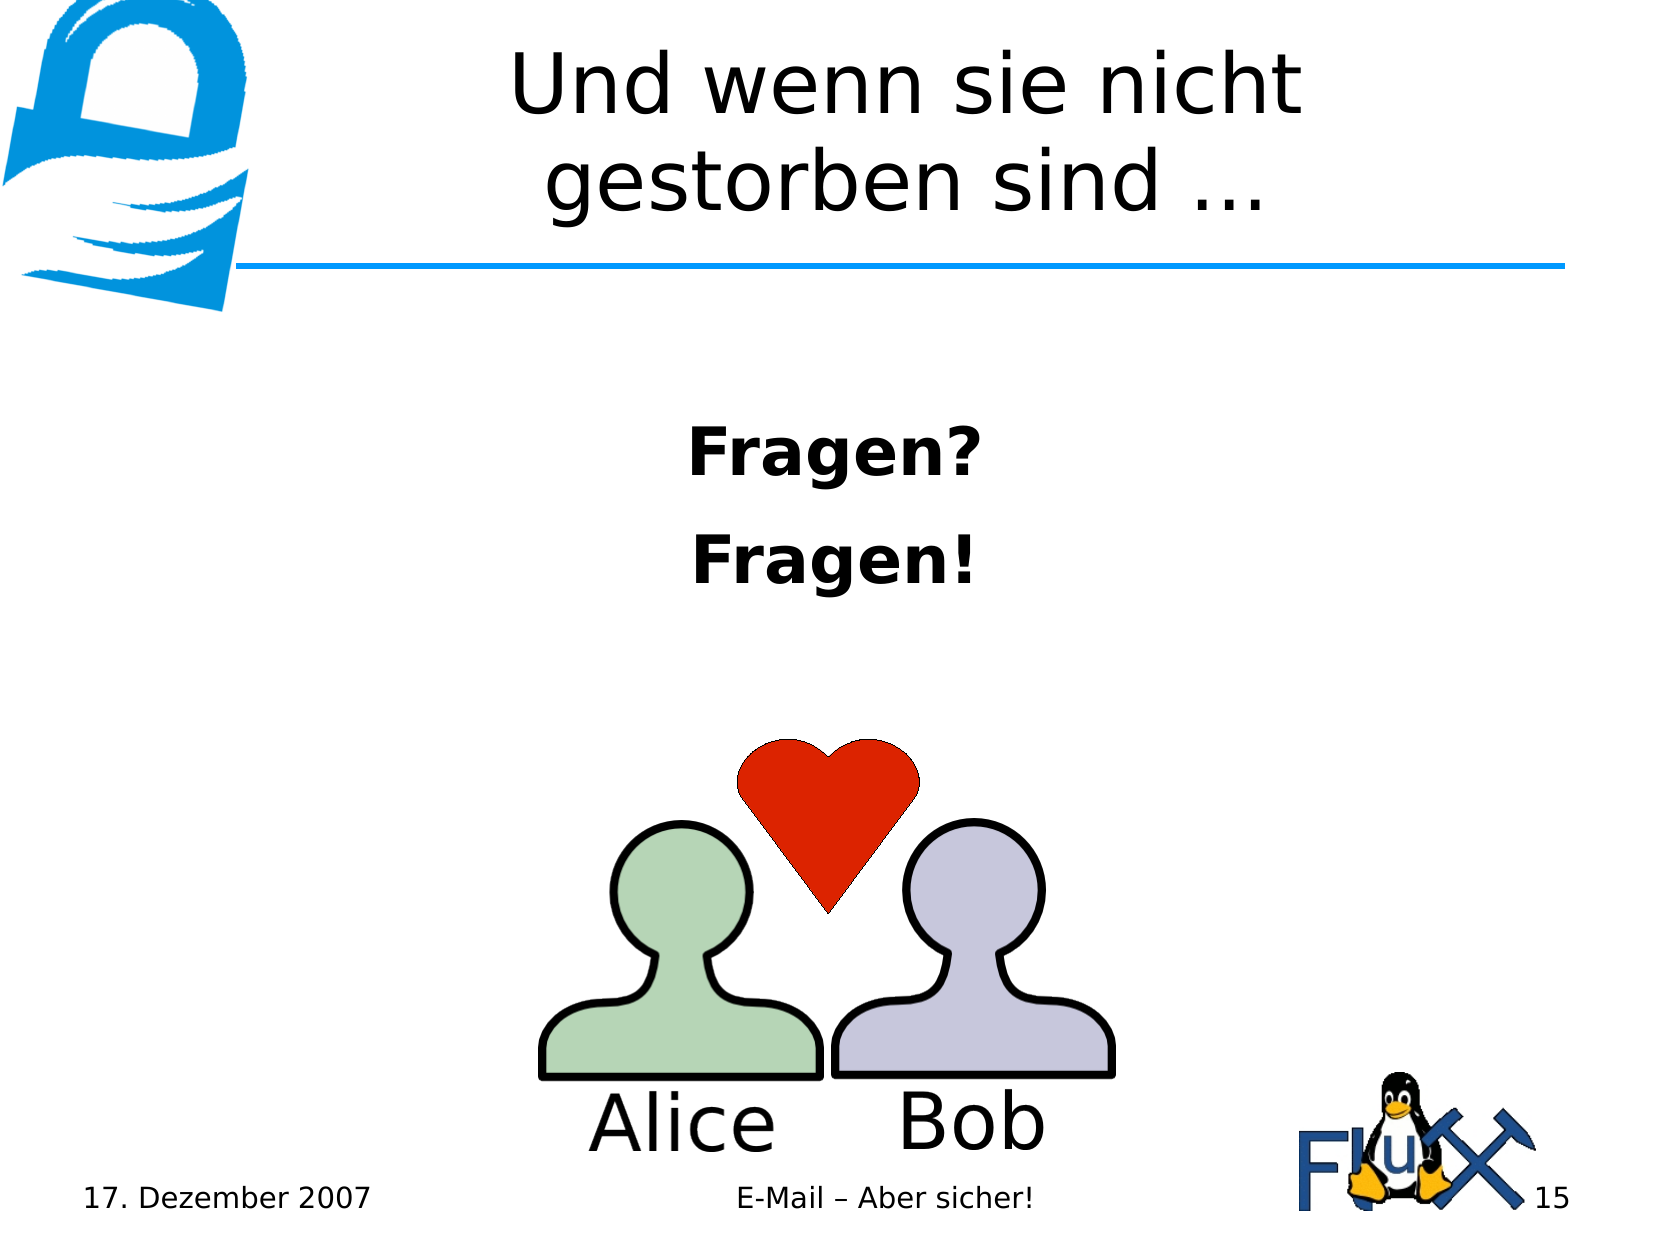

# Und wenn sie nicht gestorben sind ...
Fragen?
Fragen!
17. Dezember 2007
E-Mail – Aber sicher!
15